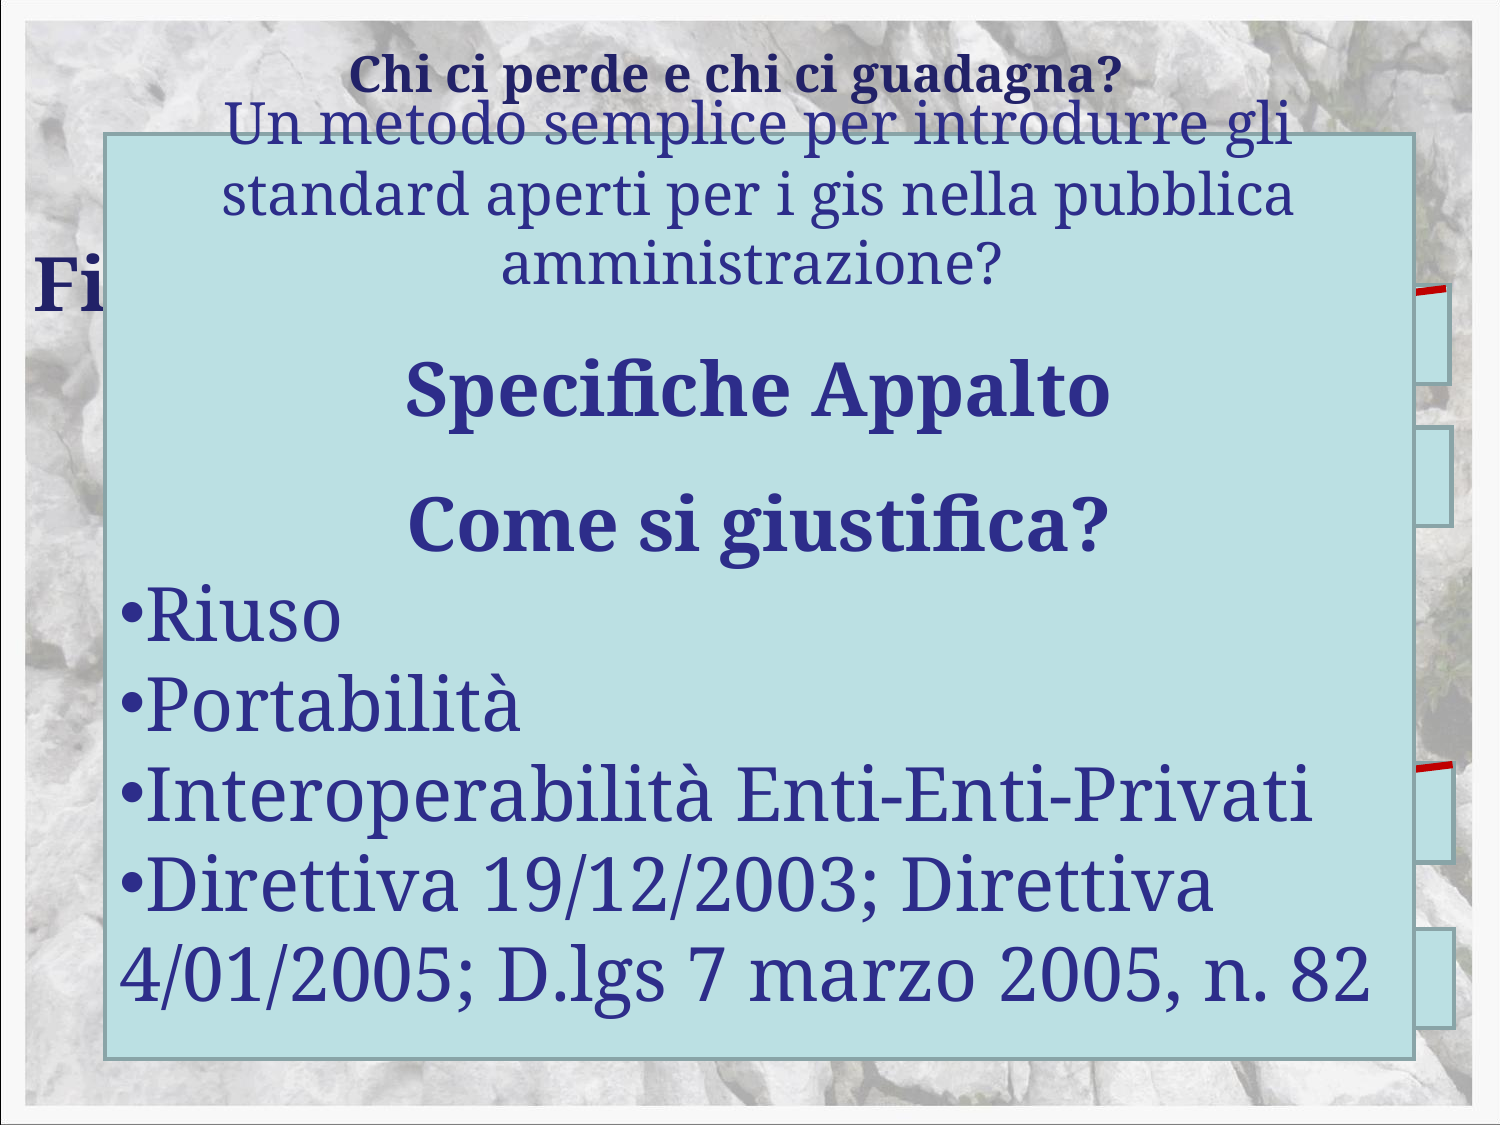

Chi ci perde e chi ci guadagna?
I fornitori: cambia il tipo di fornitura
Un metodo semplice per introdurre gli standard aperti per i gis nella pubblica amministrazione?
Specifiche Appalto
Come si giustifica?
Riuso
Portabilità
Interoperabilità Enti-Enti-Privati
Direttiva 19/12/2003; Direttiva 4/01/2005; D.lgs 7 marzo 2005, n. 82
Fidelizzazione
Formati e procedure proprietari
Qualità
Prodotto
Pacchetto finito
Open Source Parametrizzabile